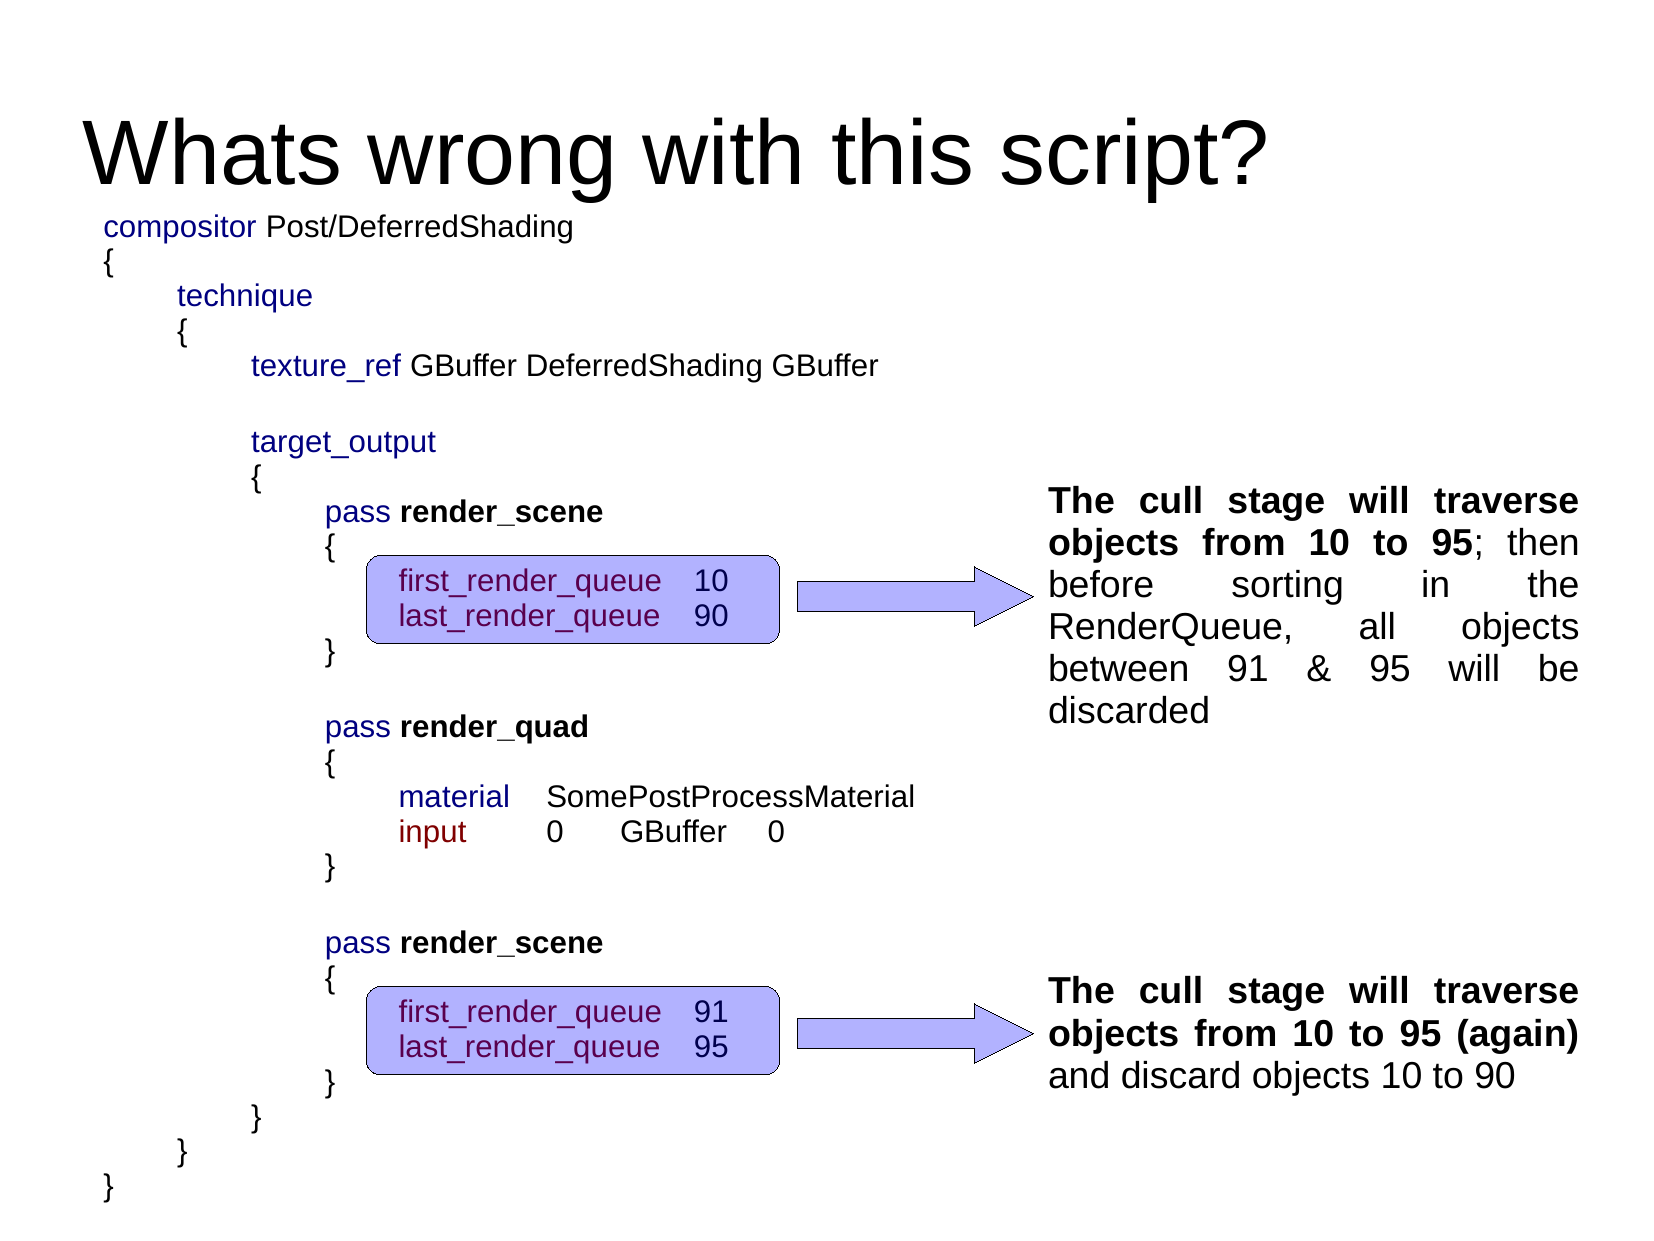

# Whats wrong with this script?
compositor Post/DeferredShading
{
	technique
	{
		texture_ref GBuffer DeferredShading GBuffer
		target_output
		{
			pass render_scene
			{
				first_render_queue	10
				last_render_queue	90
			}
			pass render_quad
			{
				material	SomePostProcessMaterial
				input		0	GBuffer	0
			}
			pass render_scene
			{
				first_render_queue	91
				last_render_queue	95
			}
		}
	}
}
The cull stage will traverse objects from 10 to 95; then before sorting in the RenderQueue, all objects between 91 & 95 will be discarded
The cull stage will traverse objects from 10 to 95 (again) and discard objects 10 to 90